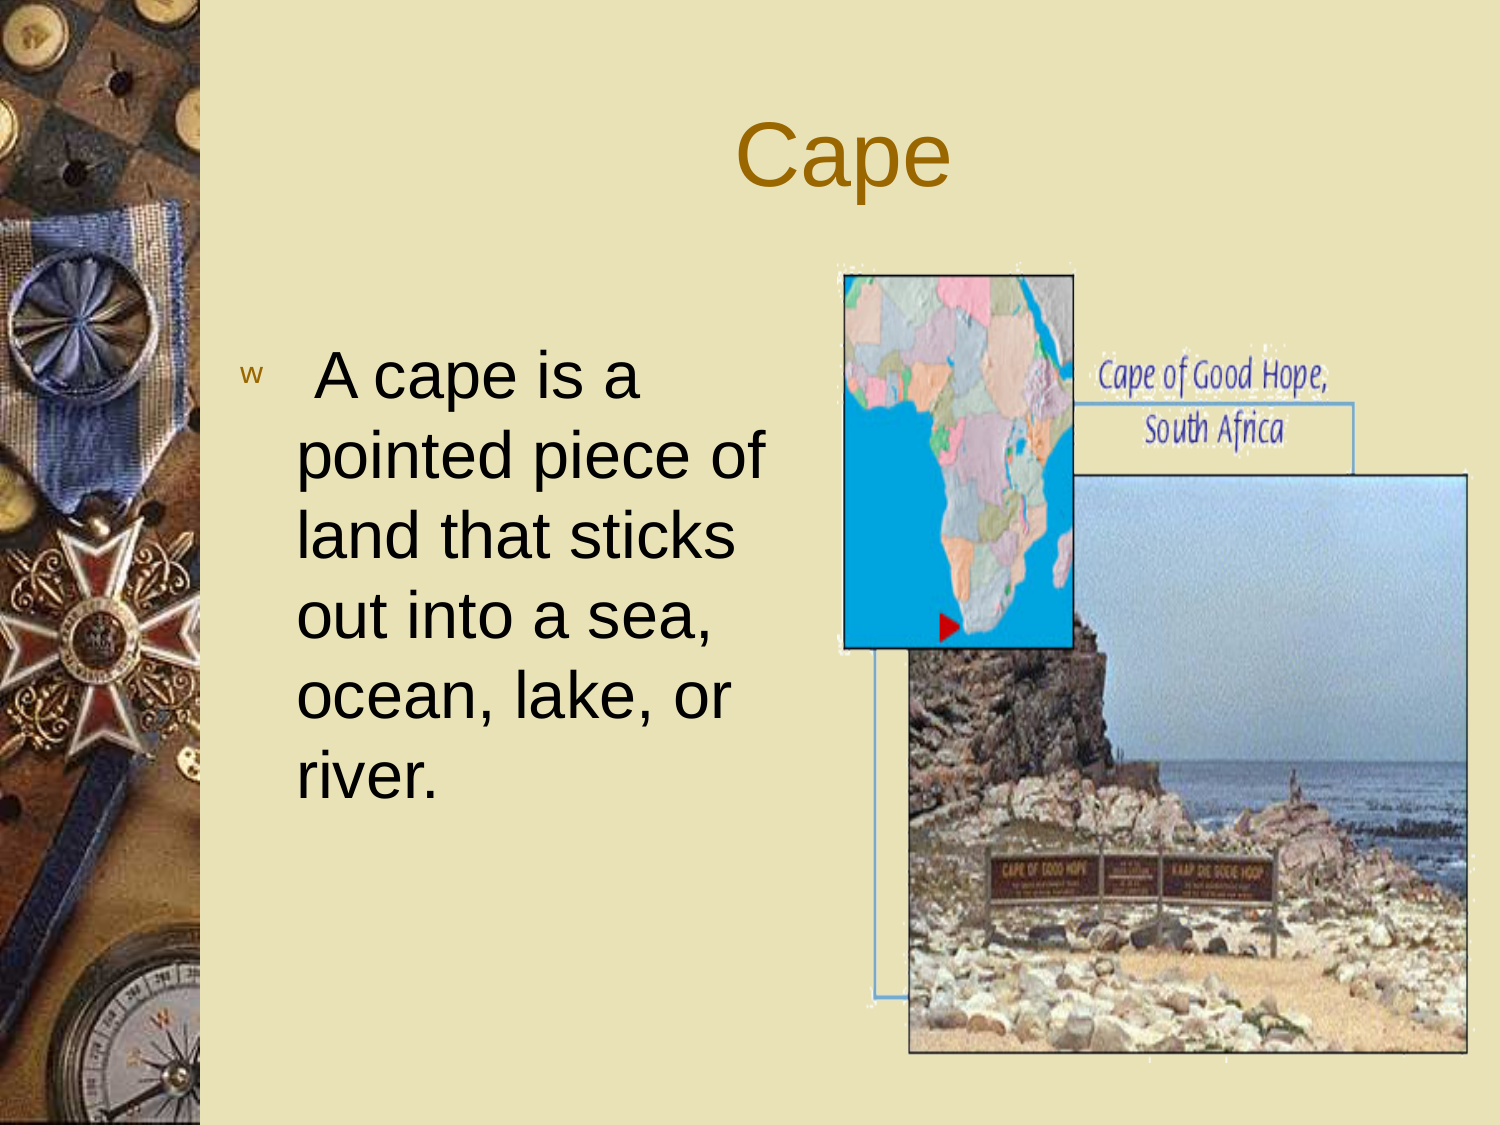

# Cape
 A cape is a pointed piece of land that sticks out into a sea, ocean, lake, or river.